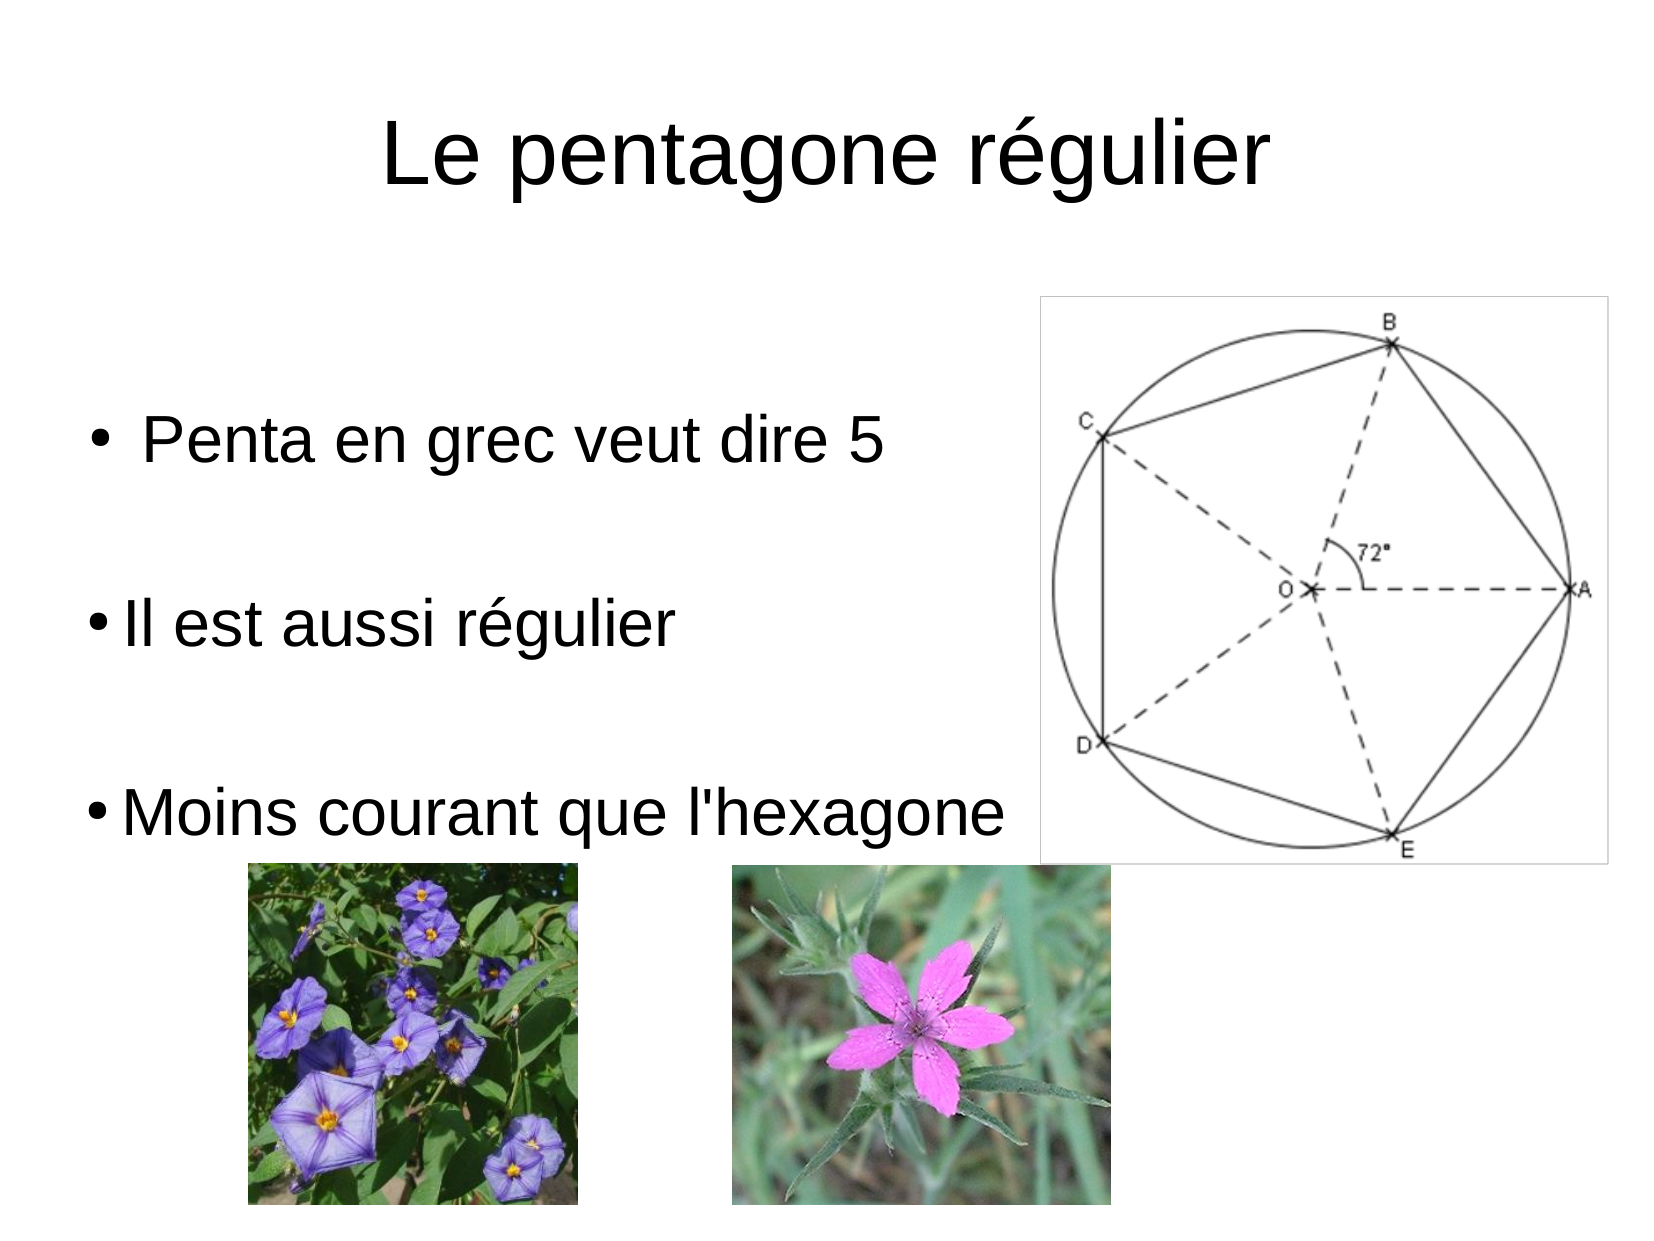

# Le pentagone régulier
Penta en grec veut dire 5
Il est aussi régulier
Moins courant que l'hexagone